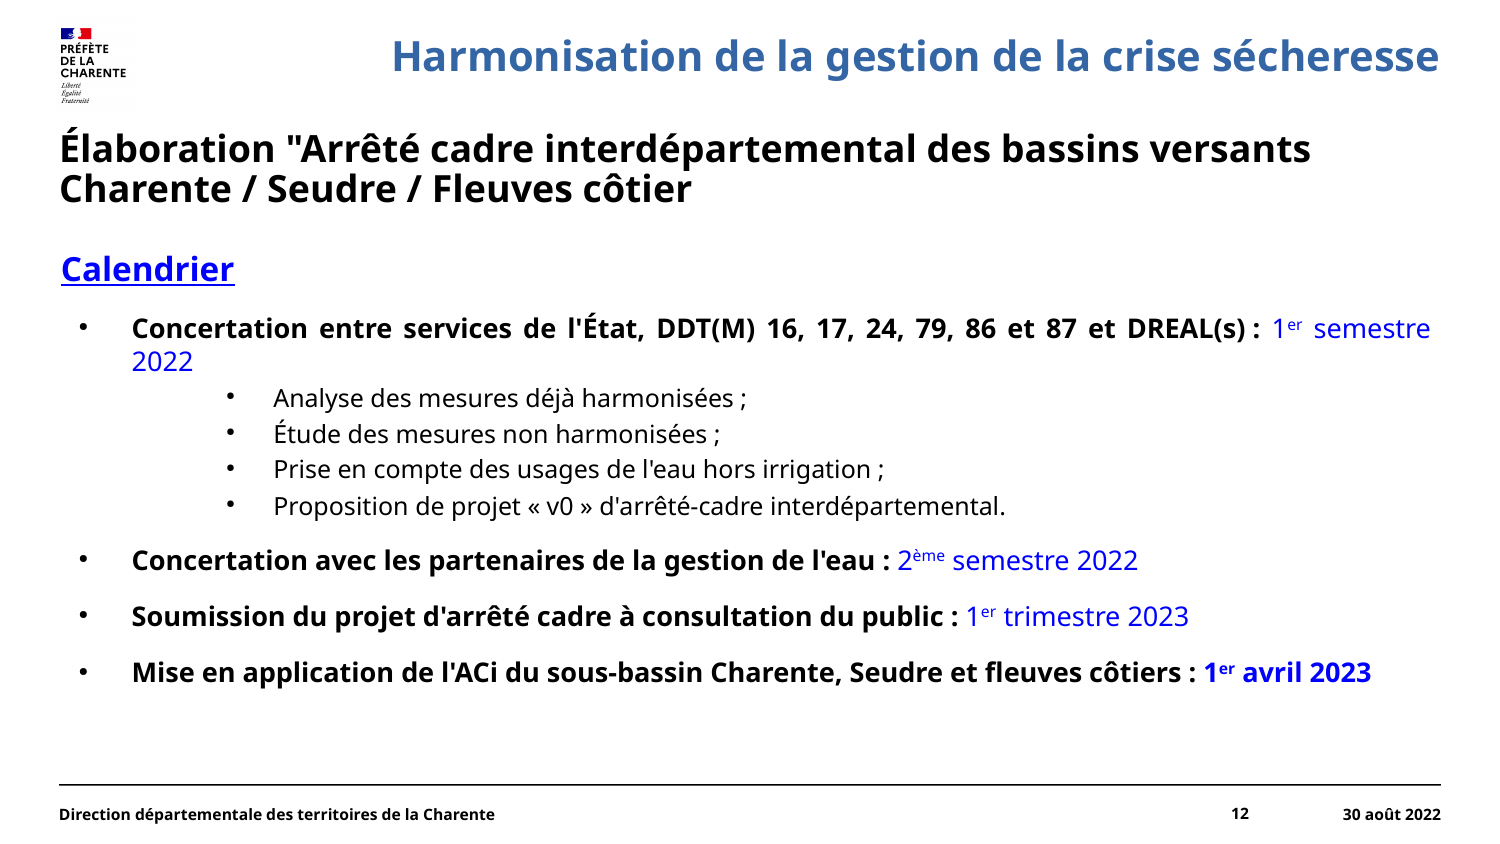

Harmonisation de la gestion de la crise sécheresse
Élaboration "Arrêté cadre interdépartemental des bassins versants Charente / Seudre / Fleuves côtier
# Calendrier
Concertation entre services de l'État, DDT(M) 16, 17, 24, 79, 86 et 87 et DREAL(s) : 1er semestre 2022
Analyse des mesures déjà harmonisées ;
Étude des mesures non harmonisées ;
Prise en compte des usages de l'eau hors irrigation ;
Proposition de projet « v0 » d'arrêté-cadre interdépartemental.
Concertation avec les partenaires de la gestion de l'eau : 2ème semestre 2022
Soumission du projet d'arrêté cadre à consultation du public : 1er trimestre 2023
Mise en application de l'ACi du sous-bassin Charente, Seudre et fleuves côtiers : 1er avril 2023
Direction départementale des territoires de la Charente
30 août 2022